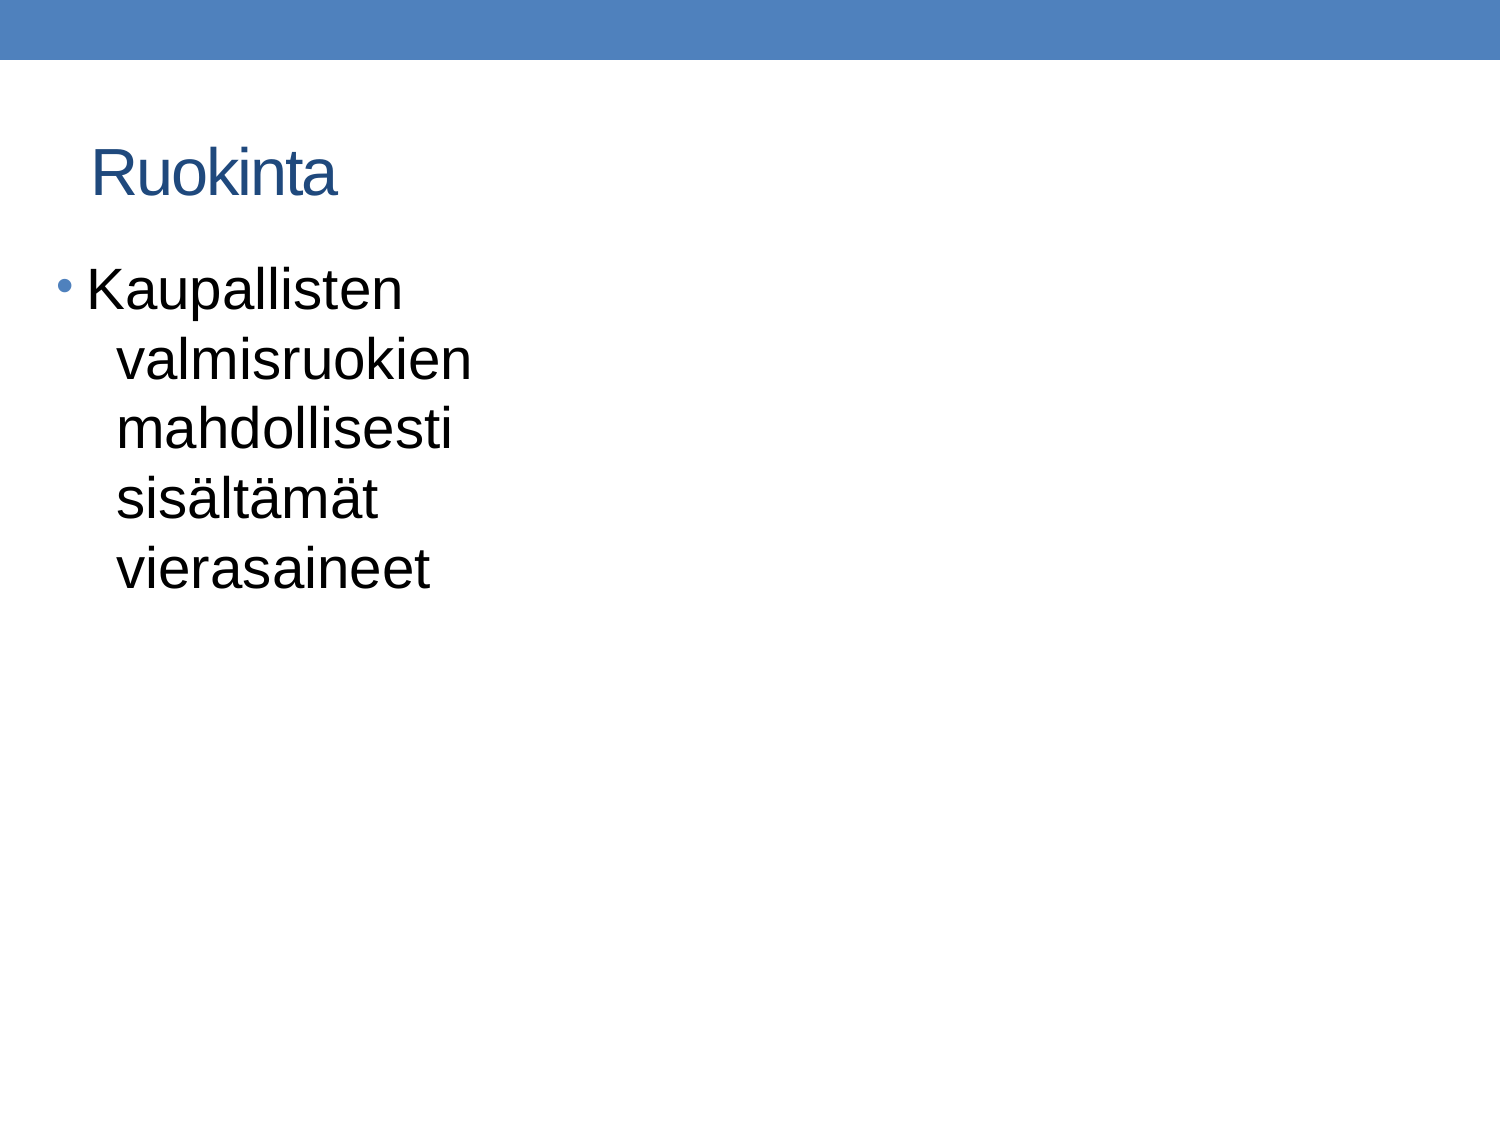

# Ruokinta
Kaupallisten valmisruokien mahdollisesti sisältämät vierasaineet